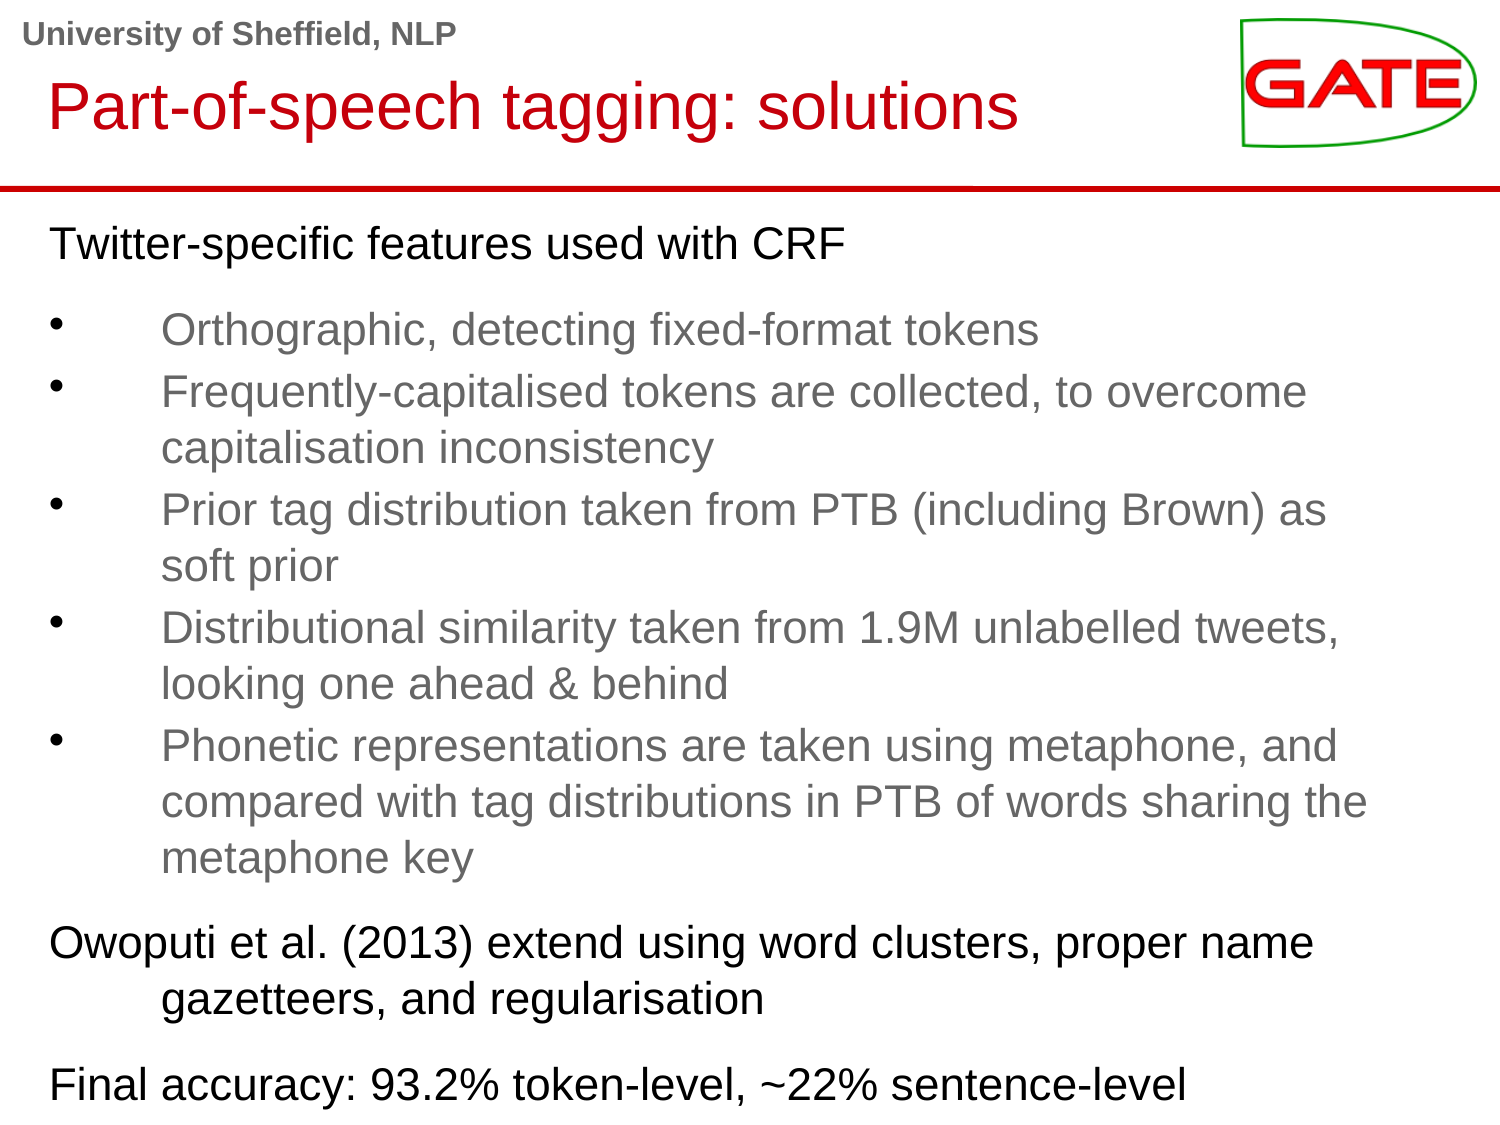

Part-of-speech tagging: solutions
Twitter-specific features used with CRF
Orthographic, detecting fixed-format tokens
Frequently-capitalised tokens are collected, to overcome capitalisation inconsistency
Prior tag distribution taken from PTB (including Brown) as soft prior
Distributional similarity taken from 1.9M unlabelled tweets, looking one ahead & behind
Phonetic representations are taken using metaphone, and compared with tag distributions in PTB of words sharing the metaphone key
Owoputi et al. (2013) extend using word clusters, proper name gazetteers, and regularisation
Final accuracy: 93.2% token-level, ~22% sentence-level